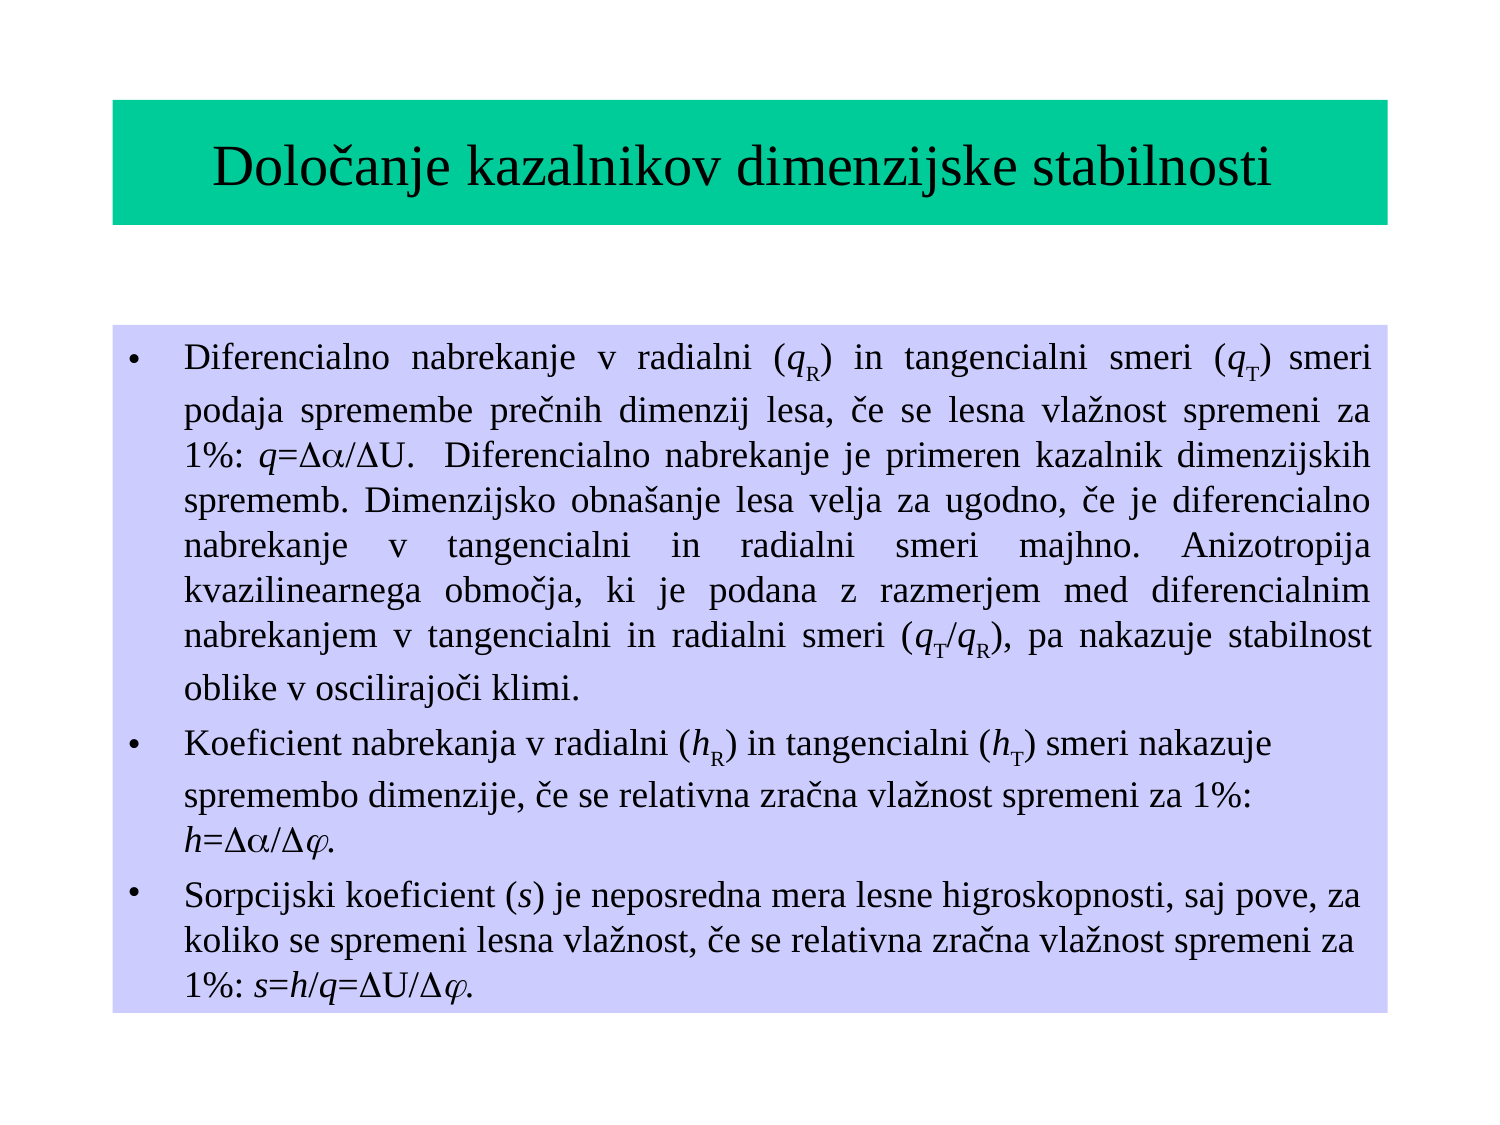

# Določanje kazalnikov dimenzijske stabilnosti
Diferencialno nabrekanje v radialni (qR) in tangencialni smeri (qT) smeri podaja spremembe prečnih dimenzij lesa, če se lesna vlažnost spremeni za 1%: q=/U. Diferencialno nabrekanje je primeren kazalnik dimenzijskih sprememb. Dimenzijsko obnašanje lesa velja za ugodno, če je diferencialno nabrekanje v tangencialni in radialni smeri majhno. Anizotropija kvazilinearnega območja, ki je podana z razmerjem med diferencialnim nabrekanjem v tangencialni in radialni smeri (qT/qR), pa nakazuje stabilnost oblike v oscilirajoči klimi.
Koeficient nabrekanja v radialni (hR) in tangencialni (hT) smeri nakazuje spremembo dimenzije, če se relativna zračna vlažnost spremeni za 1%: h=/.
Sorpcijski koeficient (s) je neposredna mera lesne higroskopnosti, saj pove, za koliko se spremeni lesna vlažnost, če se relativna zračna vlažnost spremeni za 1%: s=h/q=U/.